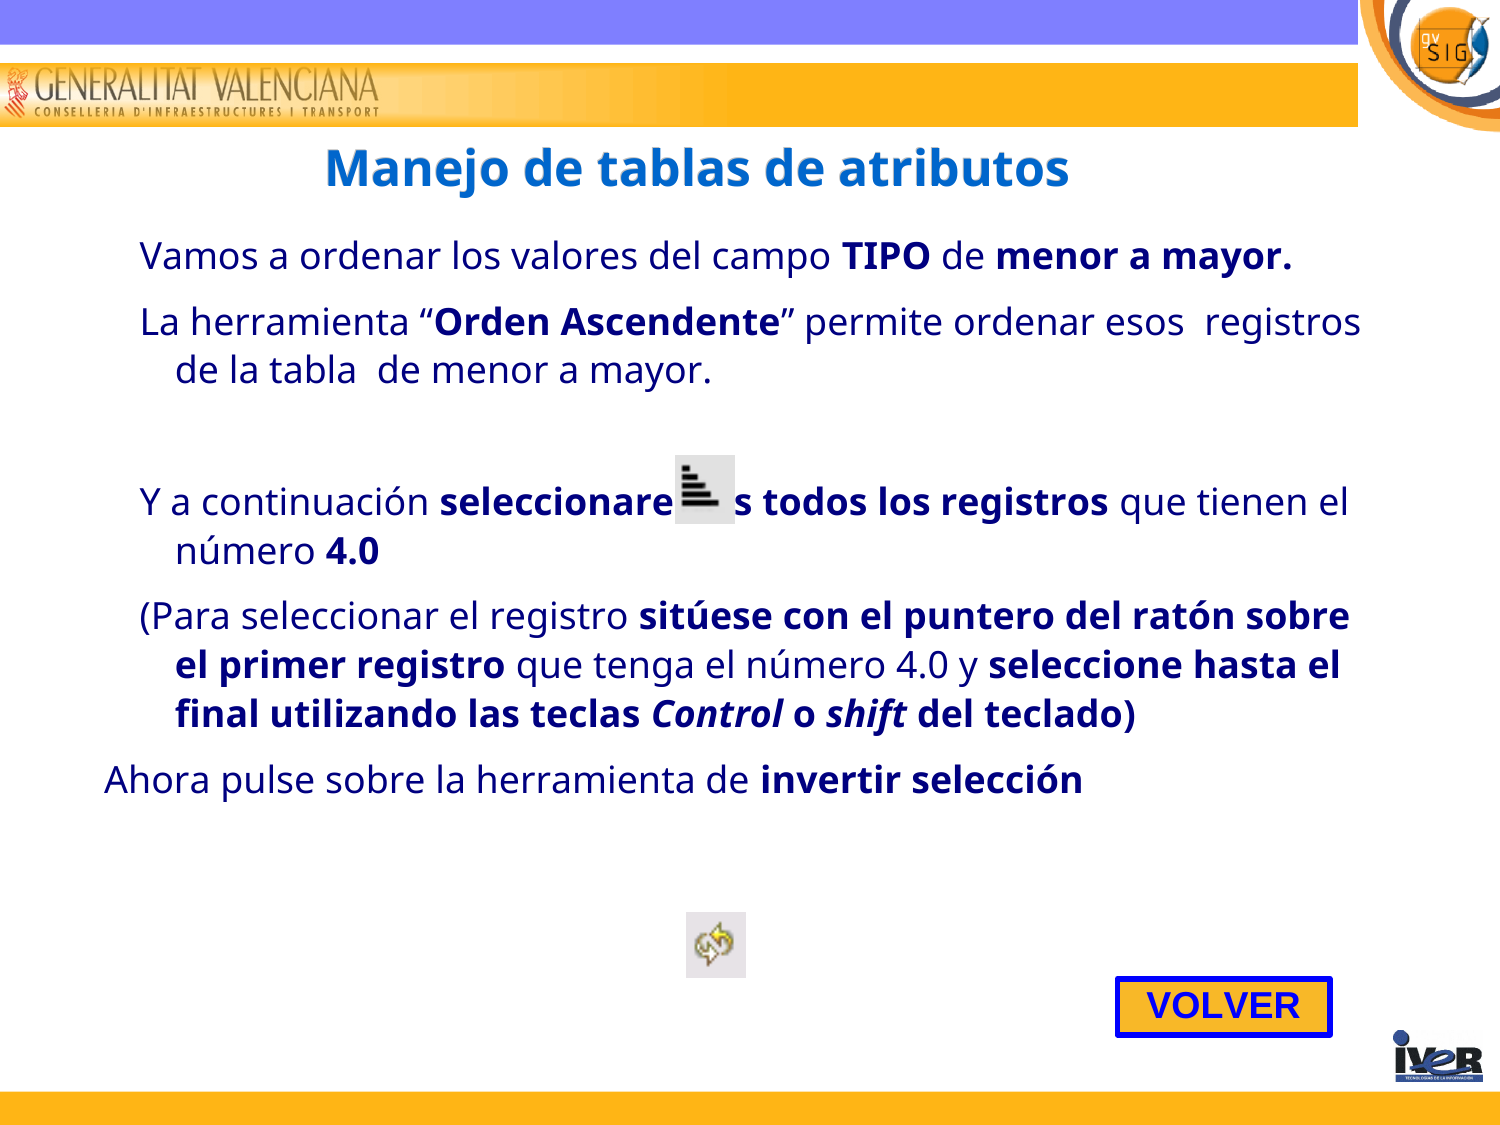

# Manejo de tablas de atributos
Vamos a ordenar los valores del campo TIPO de menor a mayor.
La herramienta “Orden Ascendente” permite ordenar esos registros de la tabla de menor a mayor.
Y a continuación seleccionaremos todos los registros que tienen el número 4.0
(Para seleccionar el registro sitúese con el puntero del ratón sobre el primer registro que tenga el número 4.0 y seleccione hasta el final utilizando las teclas Control o shift del teclado)
Ahora pulse sobre la herramienta de invertir selección
VOLVER